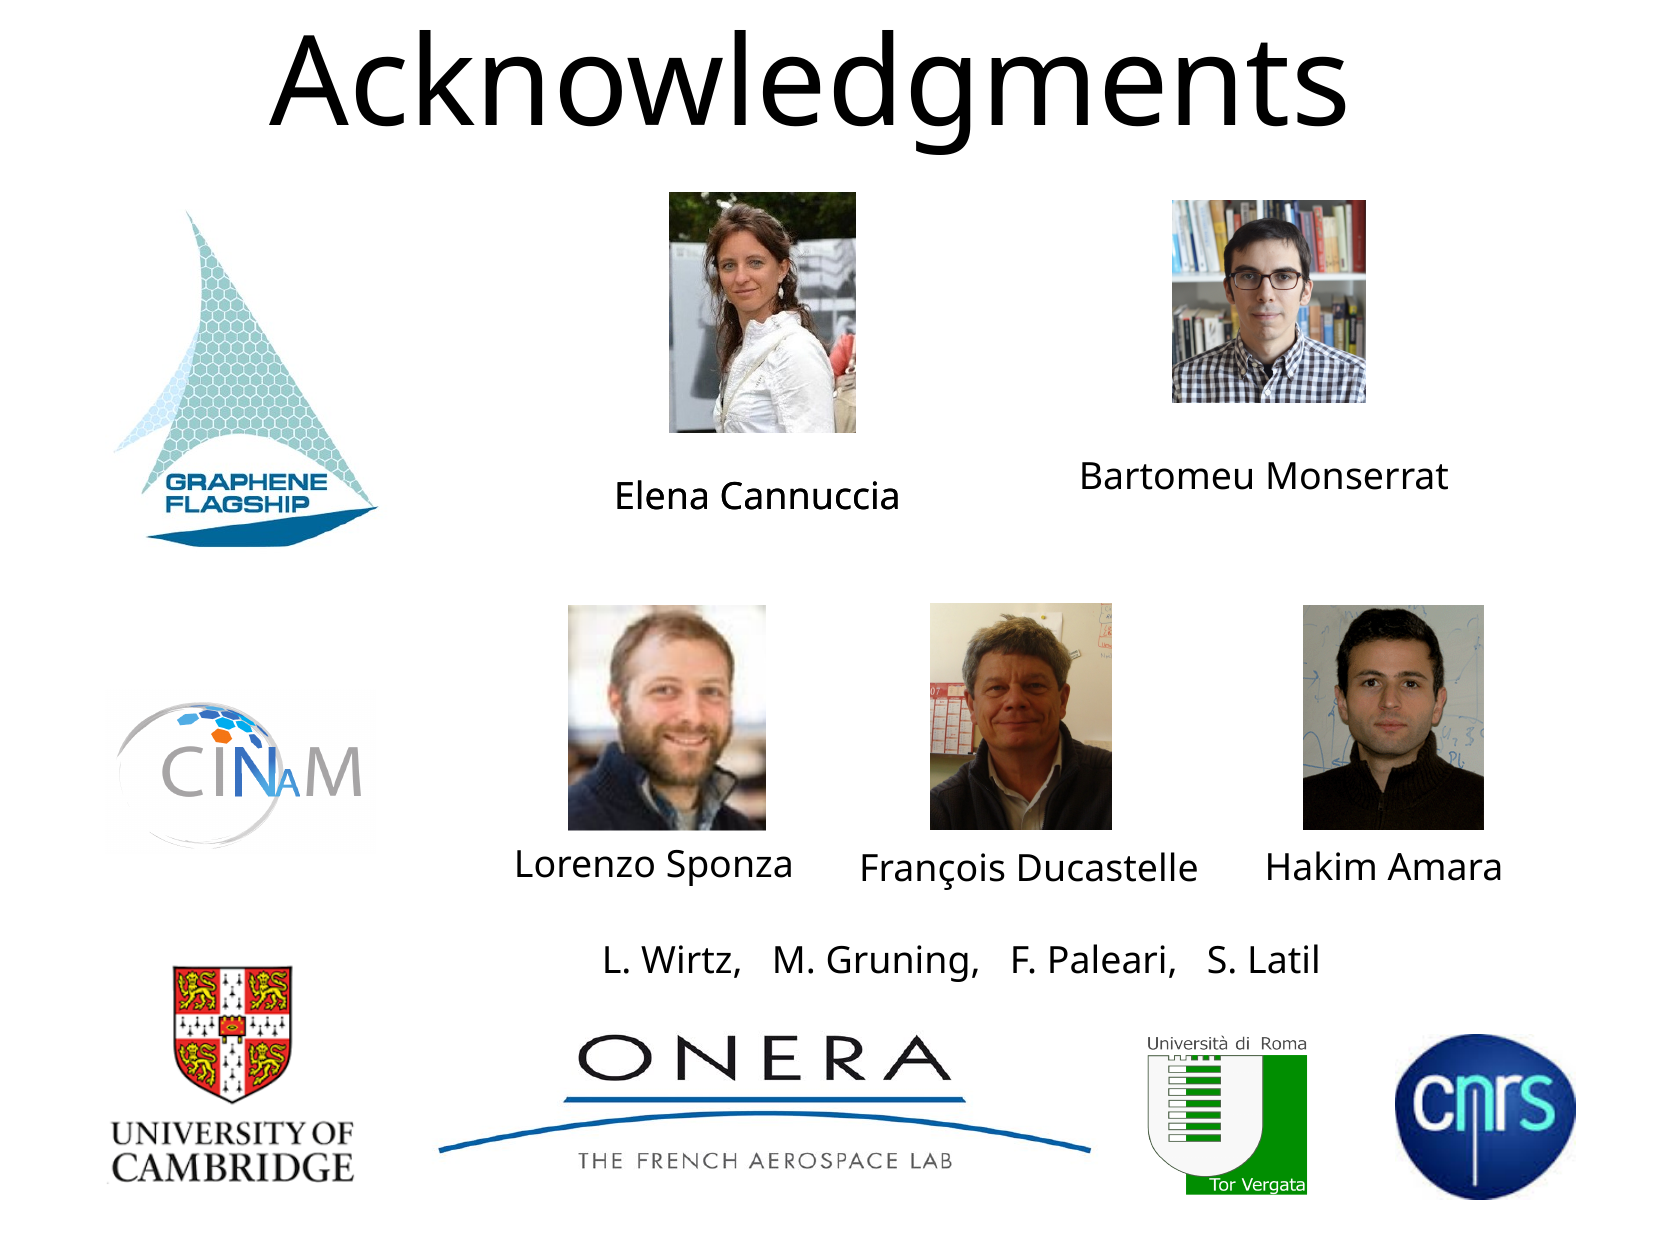

# Acknowledgments
Bartomeu Monserrat
Elena Cannuccia
Elena Cannuccia
Lorenzo Sponza
Hakim Amara
François Ducastelle
L. Wirtz, M. Gruning, F. Paleari, S. Latil